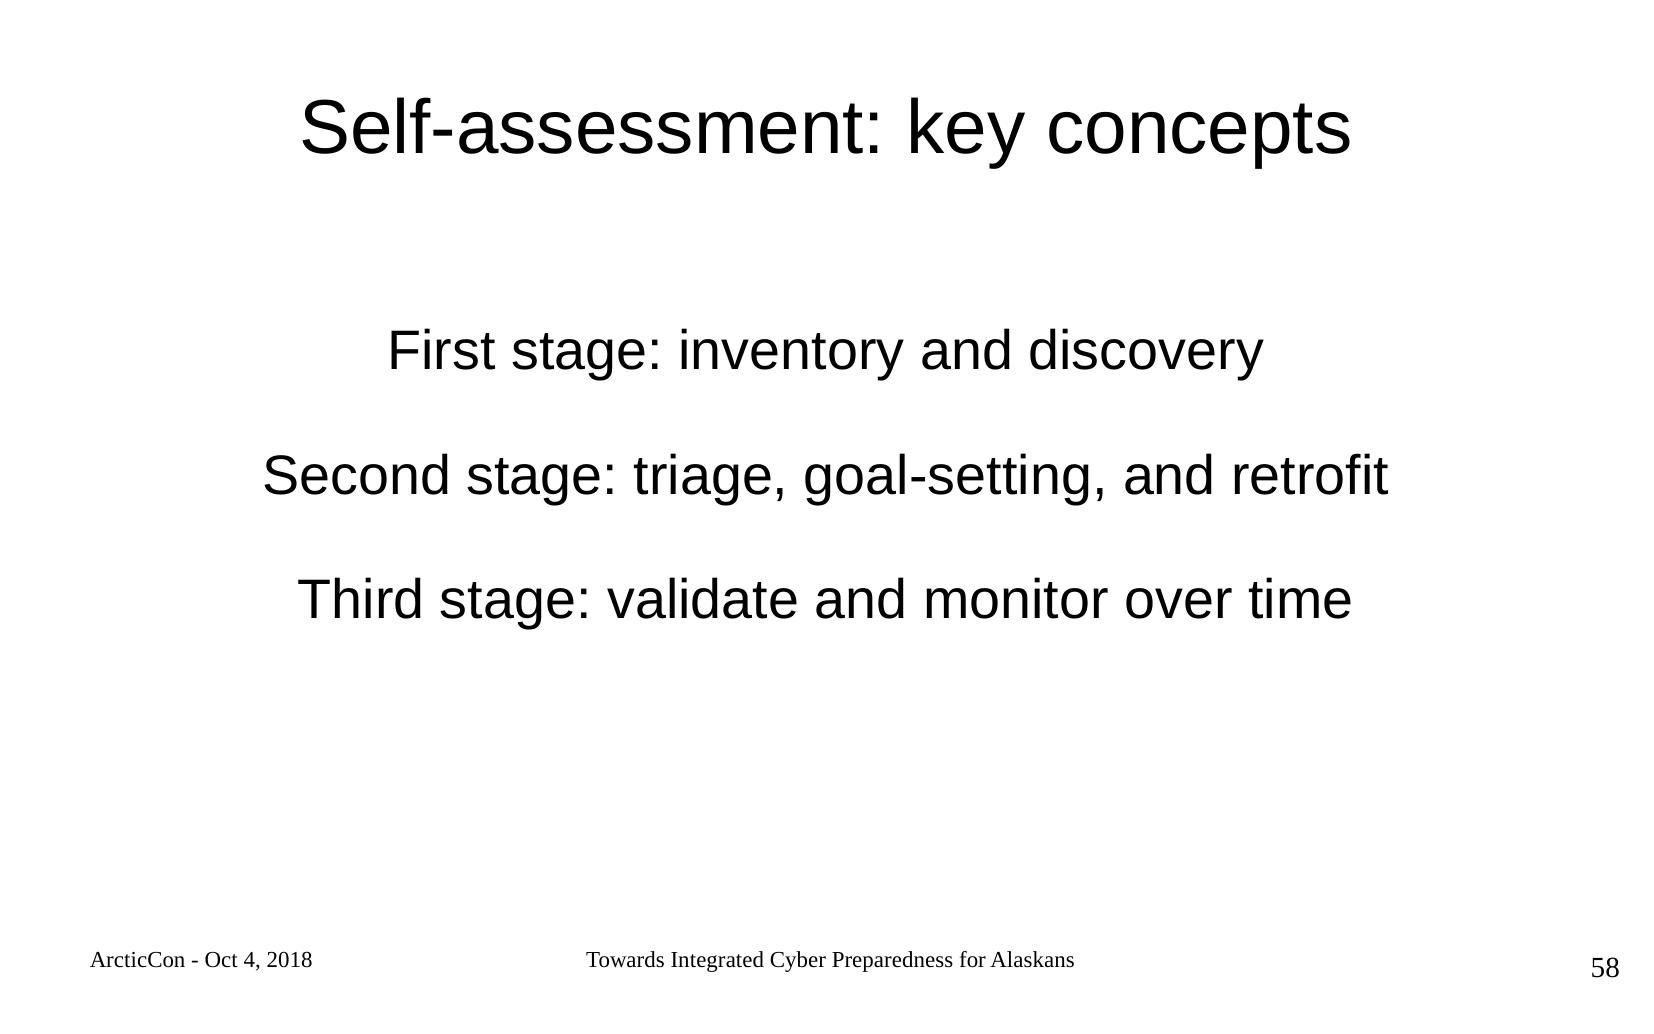

# Self-assessment: key concepts
First stage: inventory and discovery
Second stage: triage, goal-setting, and retrofit
Third stage: validate and monitor over time